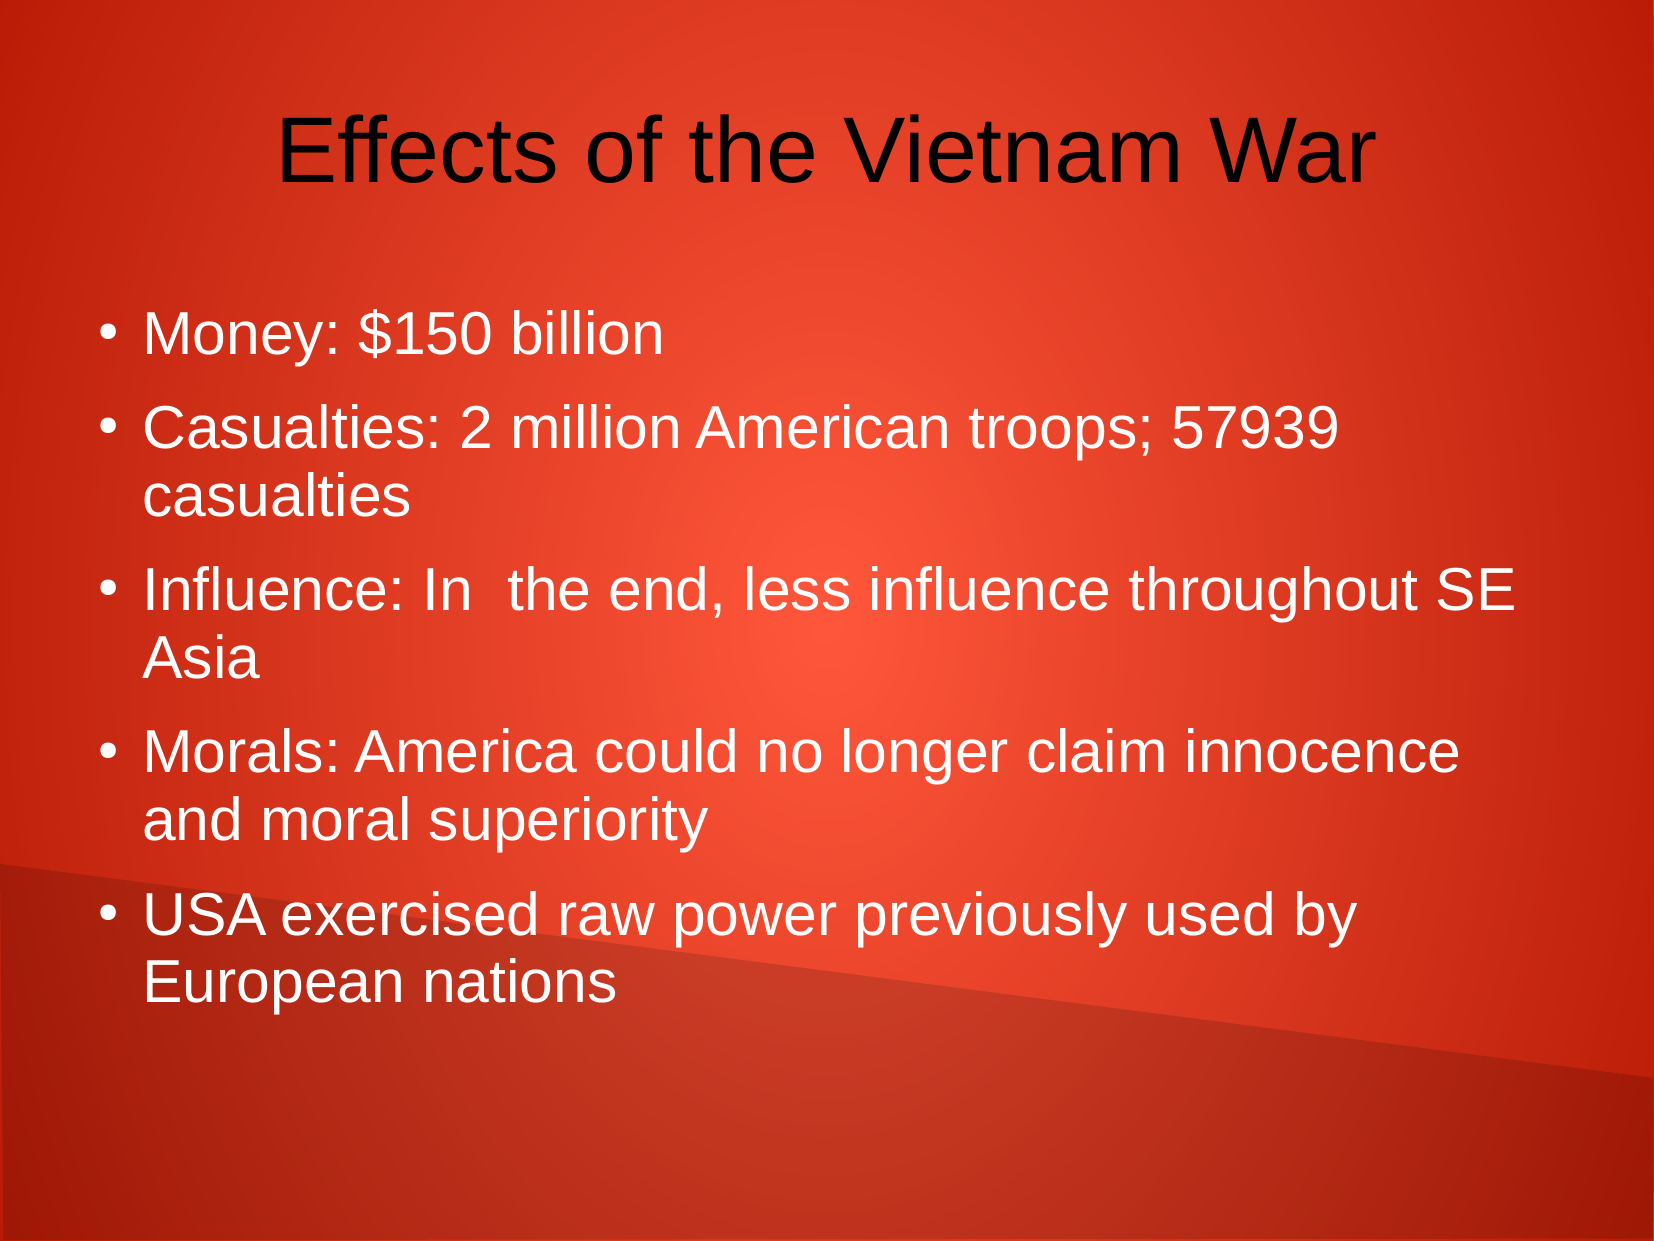

# Effects of the Vietnam War
Money: $150 billion
Casualties: 2 million American troops; 57939 casualties
Influence: In the end, less influence throughout SE Asia
Morals: America could no longer claim innocence and moral superiority
USA exercised raw power previously used by European nations